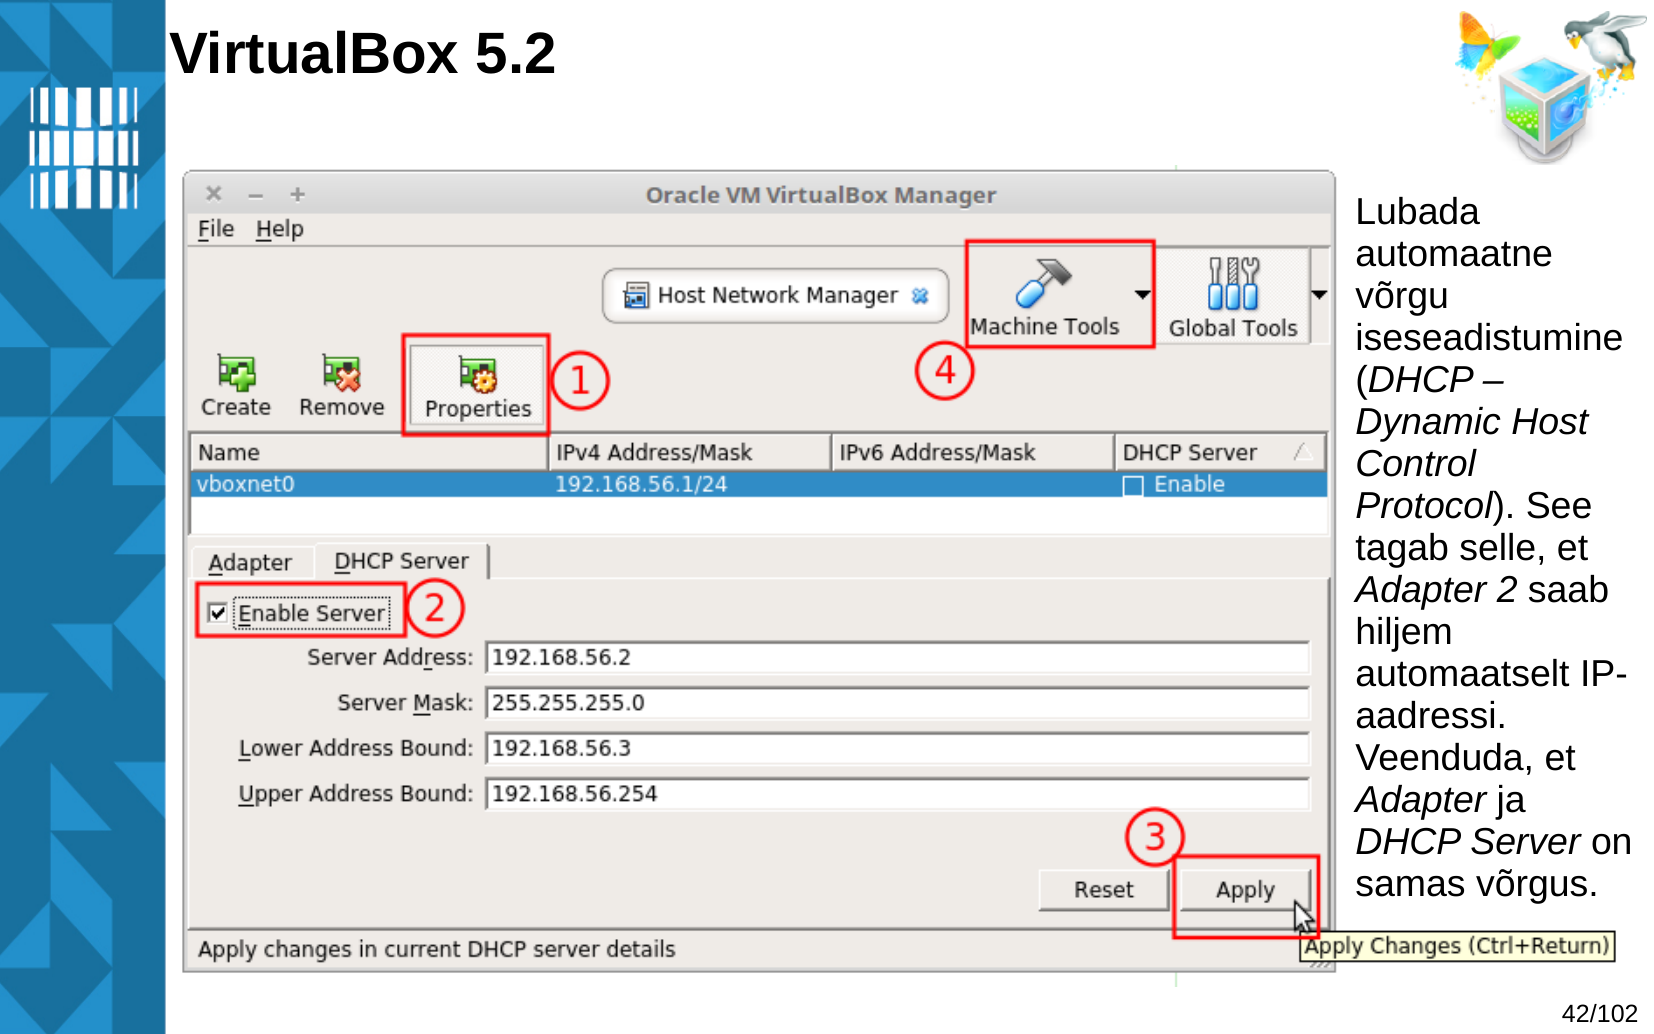

# VirtualBox 5.2
Lubada automaatne võrgu iseseadistumine (DHCP – Dynamic Host Control Protocol). See tagab selle, et Adapter 2 saab hiljem automaatselt IP-aadressi. Veenduda, et Adapter ja DHCP Server on samas võrgus.